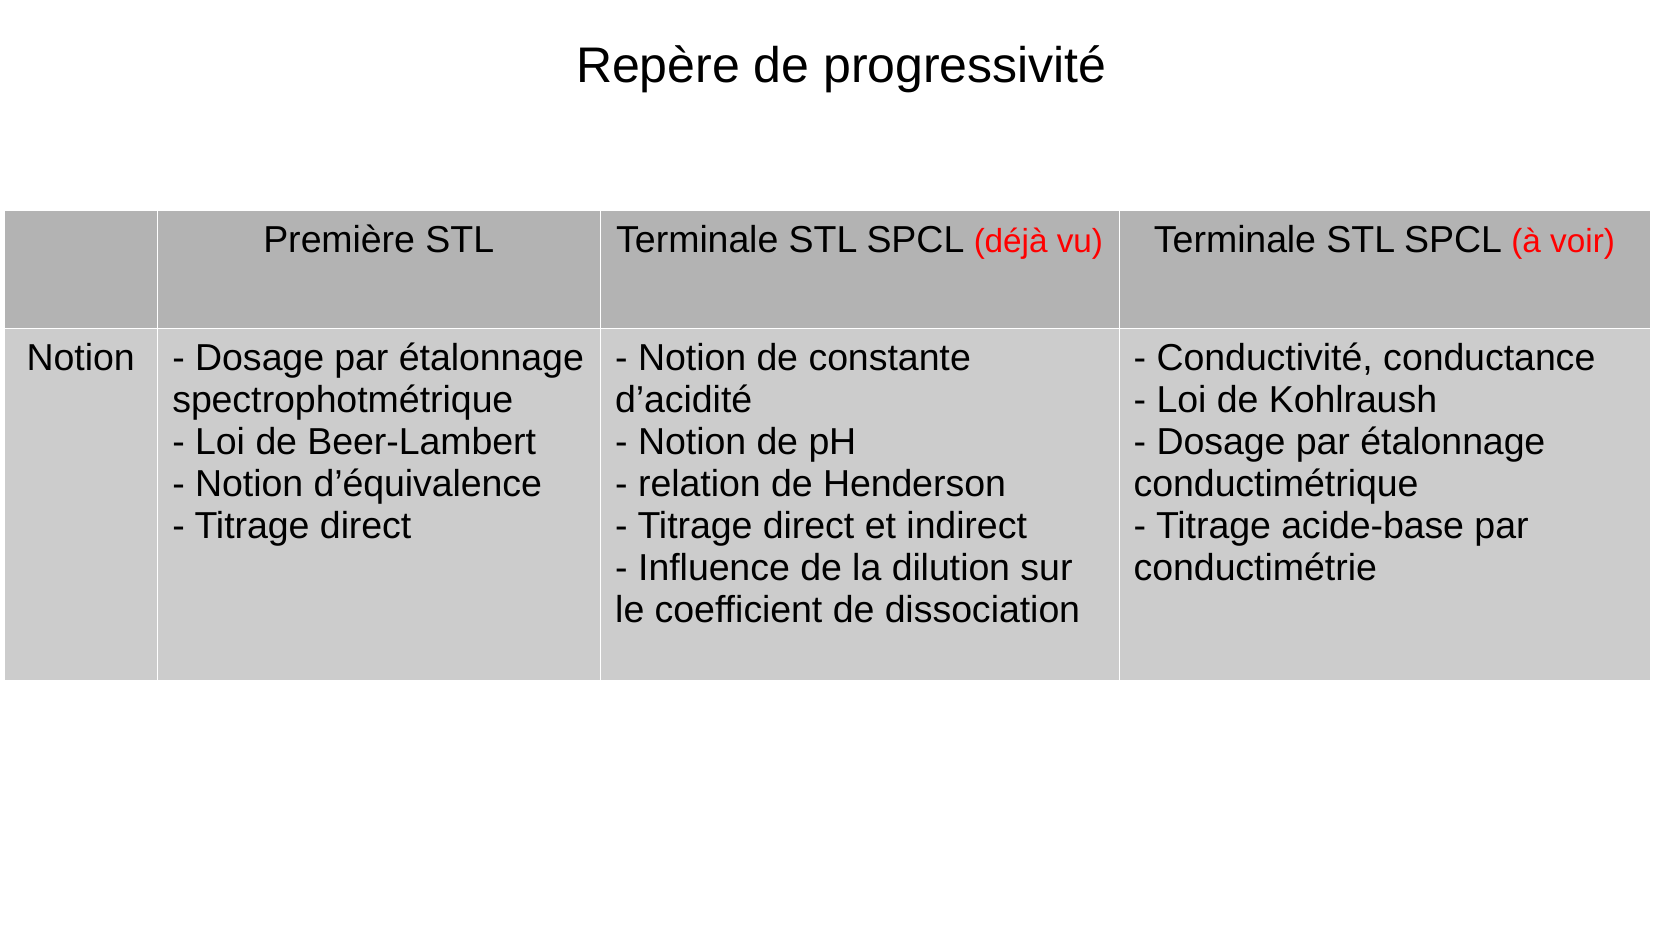

Repère de progressivité
| | Première STL | Terminale STL SPCL (déjà vu) | Terminale STL SPCL (à voir) |
| --- | --- | --- | --- |
| Notion | - Dosage par étalonnage spectrophotmétrique - Loi de Beer-Lambert - Notion d’équivalence - Titrage direct | - Notion de constante d’acidité - Notion de pH - relation de Henderson - Titrage direct et indirect - Influence de la dilution sur le coefficient de dissociation | - Conductivité, conductance - Loi de Kohlraush - Dosage par étalonnage conductimétrique - Titrage acide-base par conductimétrie |